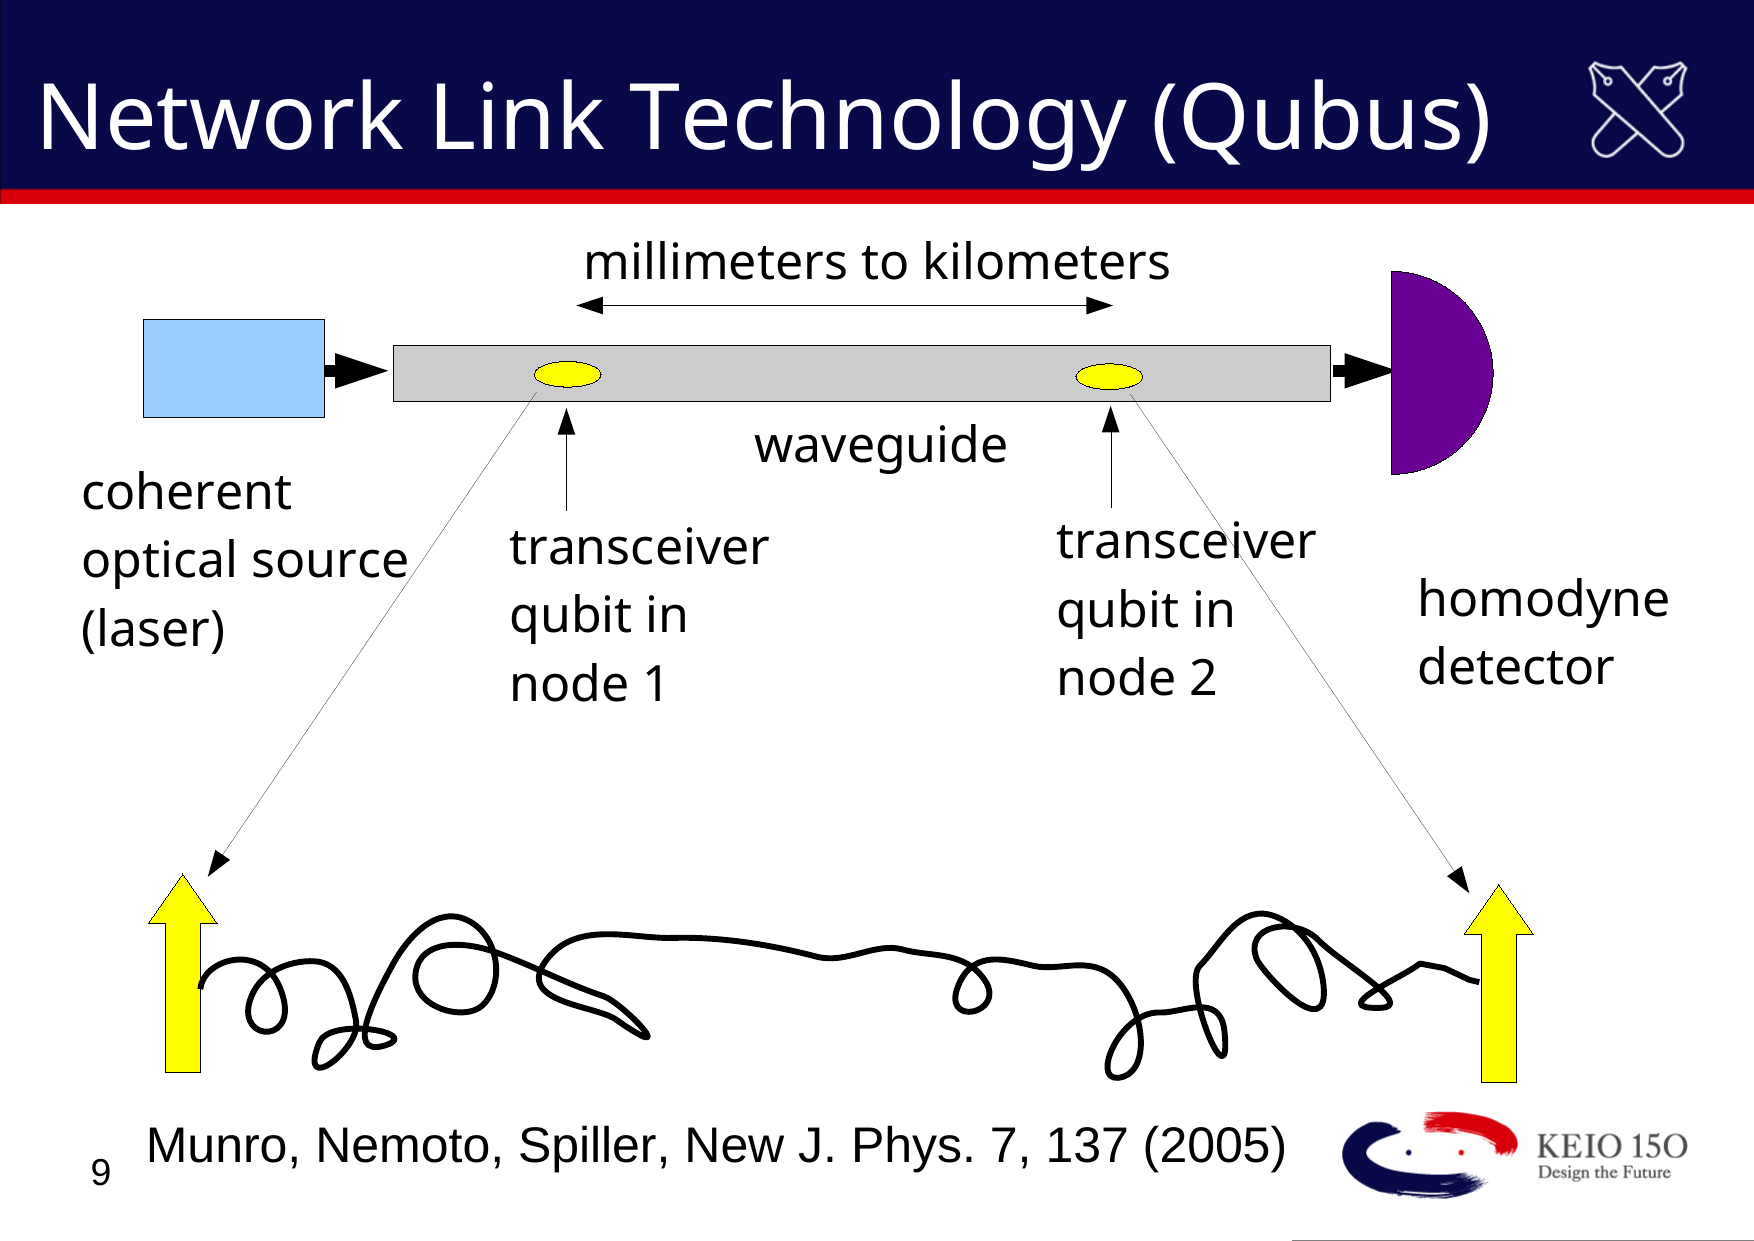

# Network Link Technology (Qubus)
millimeters to kilometers
waveguide
coherent
optical source
(laser)
transceiver
qubit in
node 2
transceiver
qubit in
node 1
homodyne
detector
Munro, Nemoto, Spiller, New J. Phys. 7, 137 (2005)
9